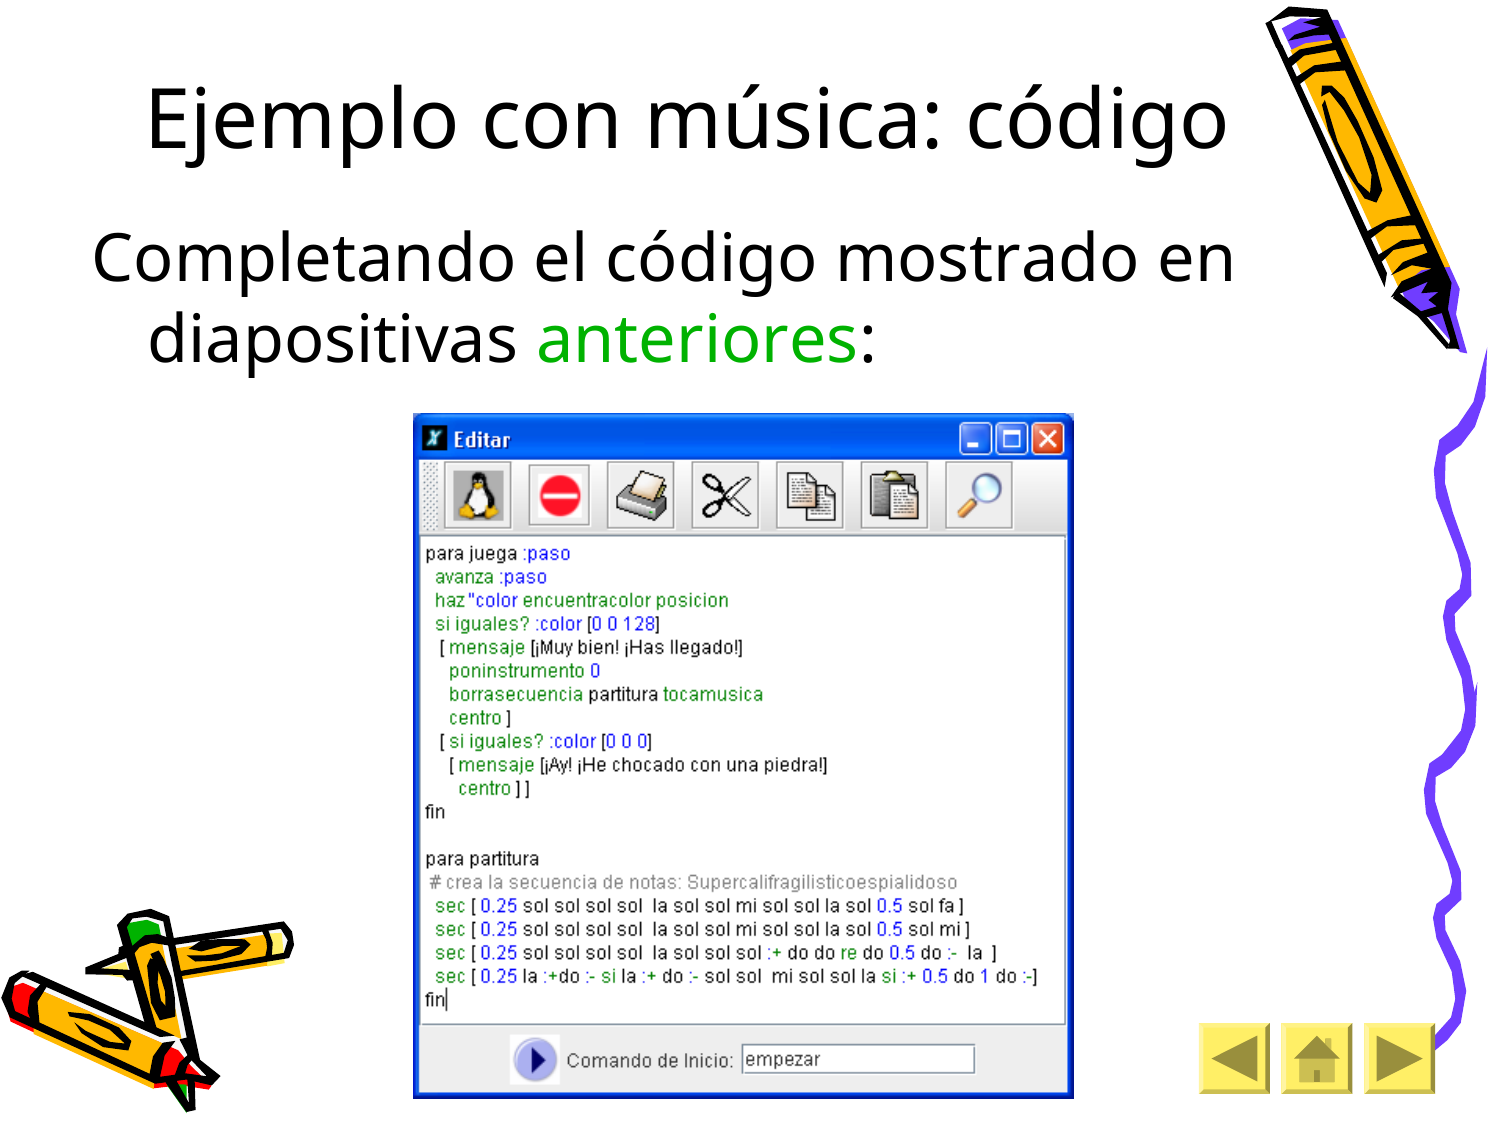

# Ejemplo con música: código
Completando el código mostrado en diapositivas anteriores: